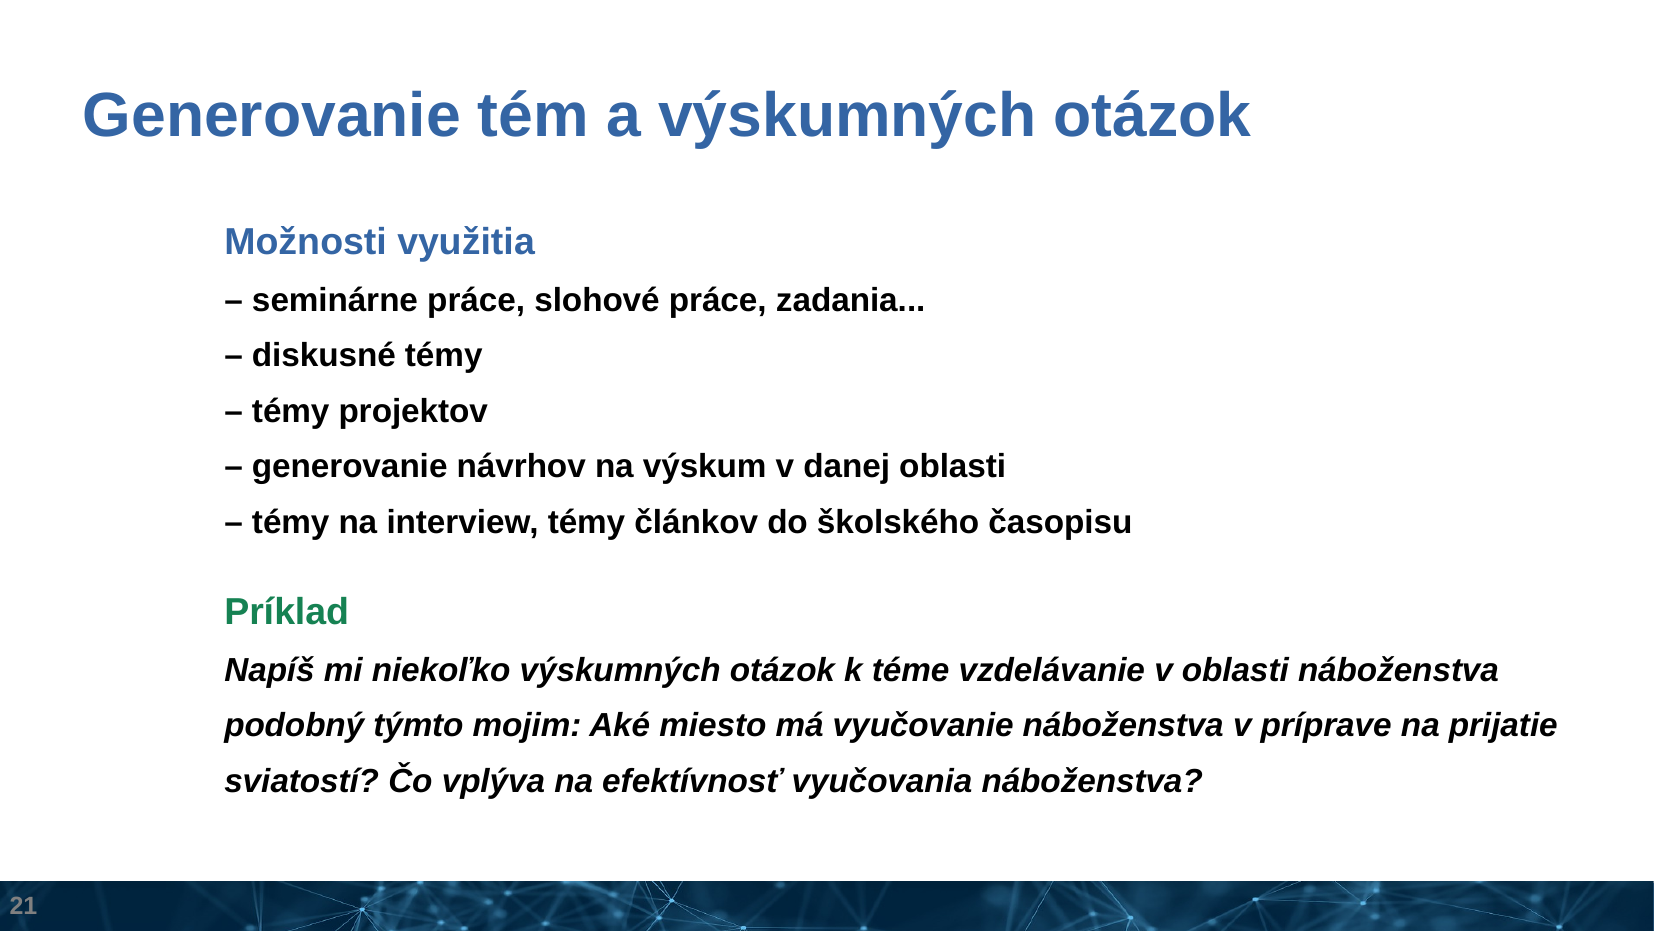

# Generovanie tém a výskumných otázok
Možnosti využitia
– seminárne práce, slohové práce, zadania...
– diskusné témy
– témy projektov
– generovanie návrhov na výskum v danej oblasti
– témy na interview, témy článkov do školského časopisu
Príklad
Napíš mi niekoľko výskumných otázok k téme vzdelávanie v oblasti náboženstva podobný týmto mojim: Aké miesto má vyučovanie náboženstva v príprave na prijatie sviatostí? Čo vplýva na efektívnosť vyučovania náboženstva?